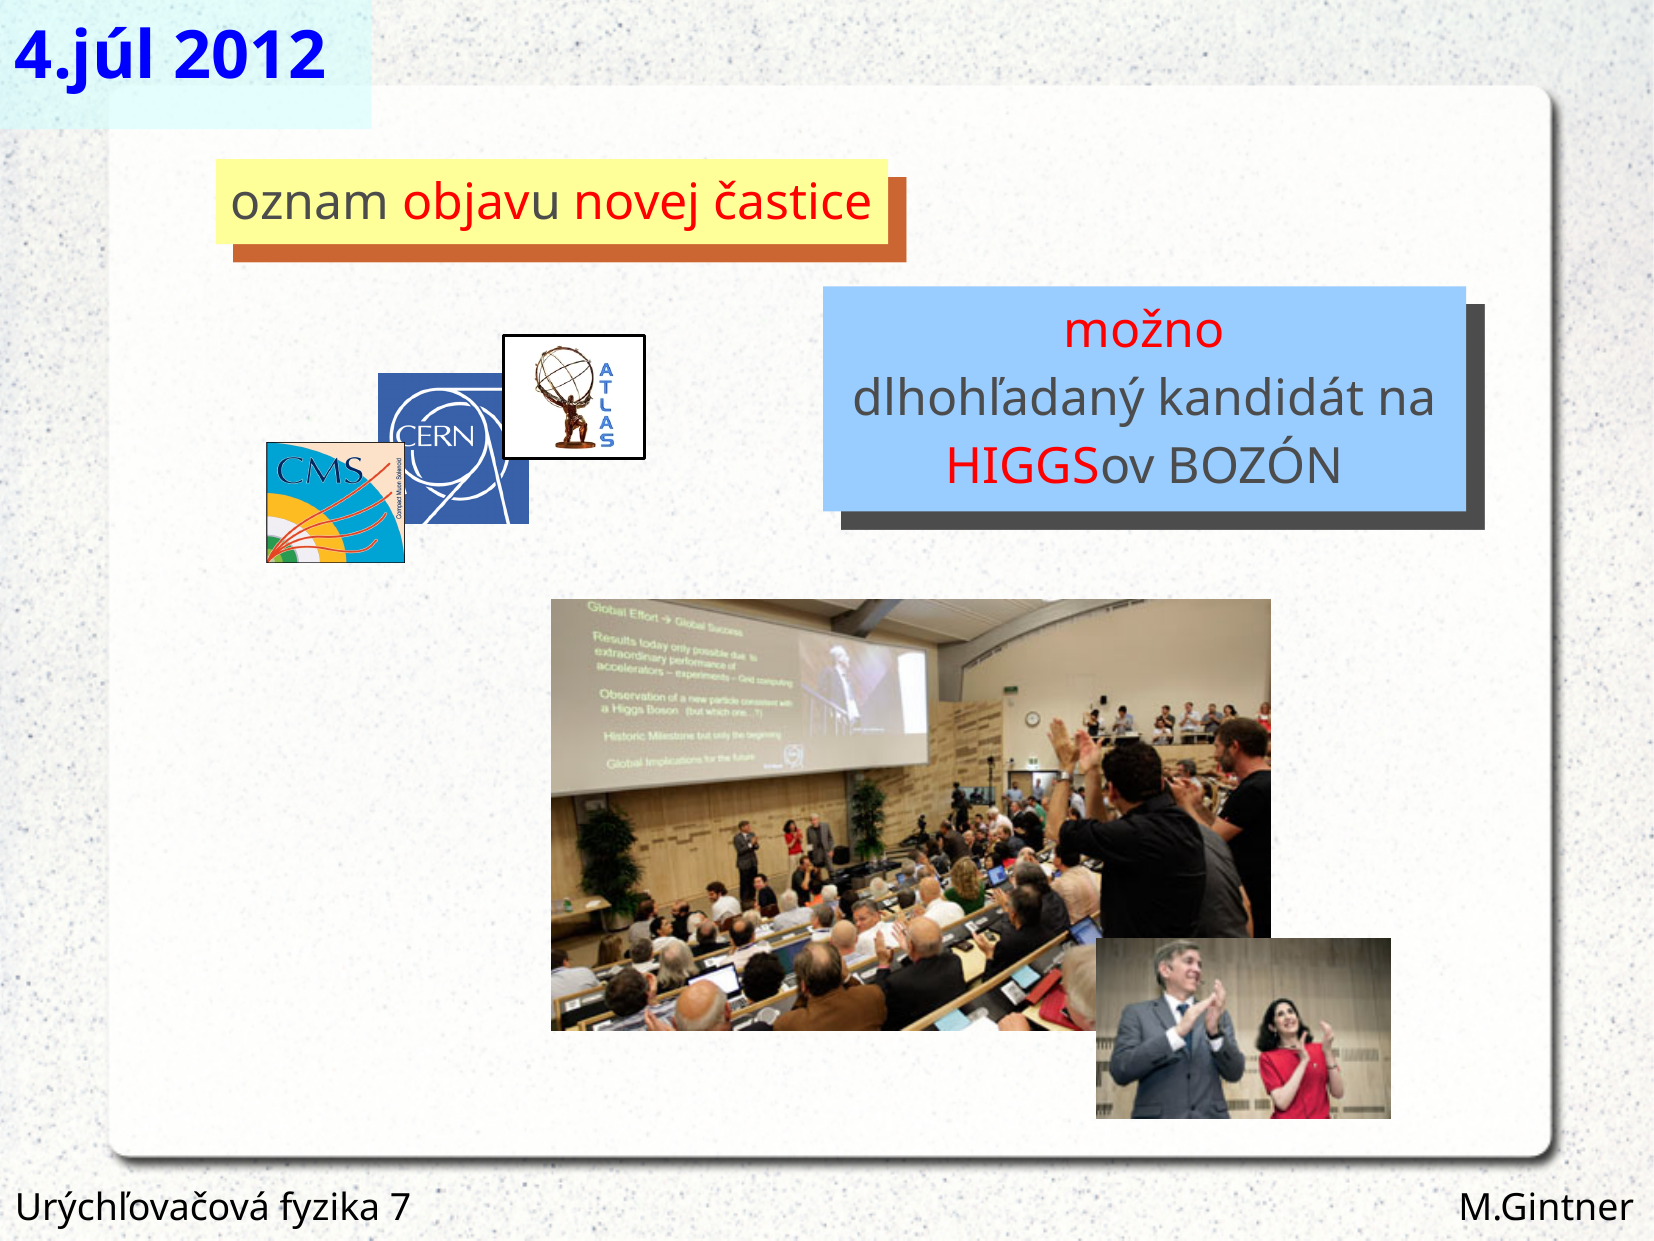

4.júl 2012
oznam objavu novej častice
možno
dlhohľadaný kandidát na
HIGGSov BOZÓN
Urýchľovačová fyzika 7
M.Gintner